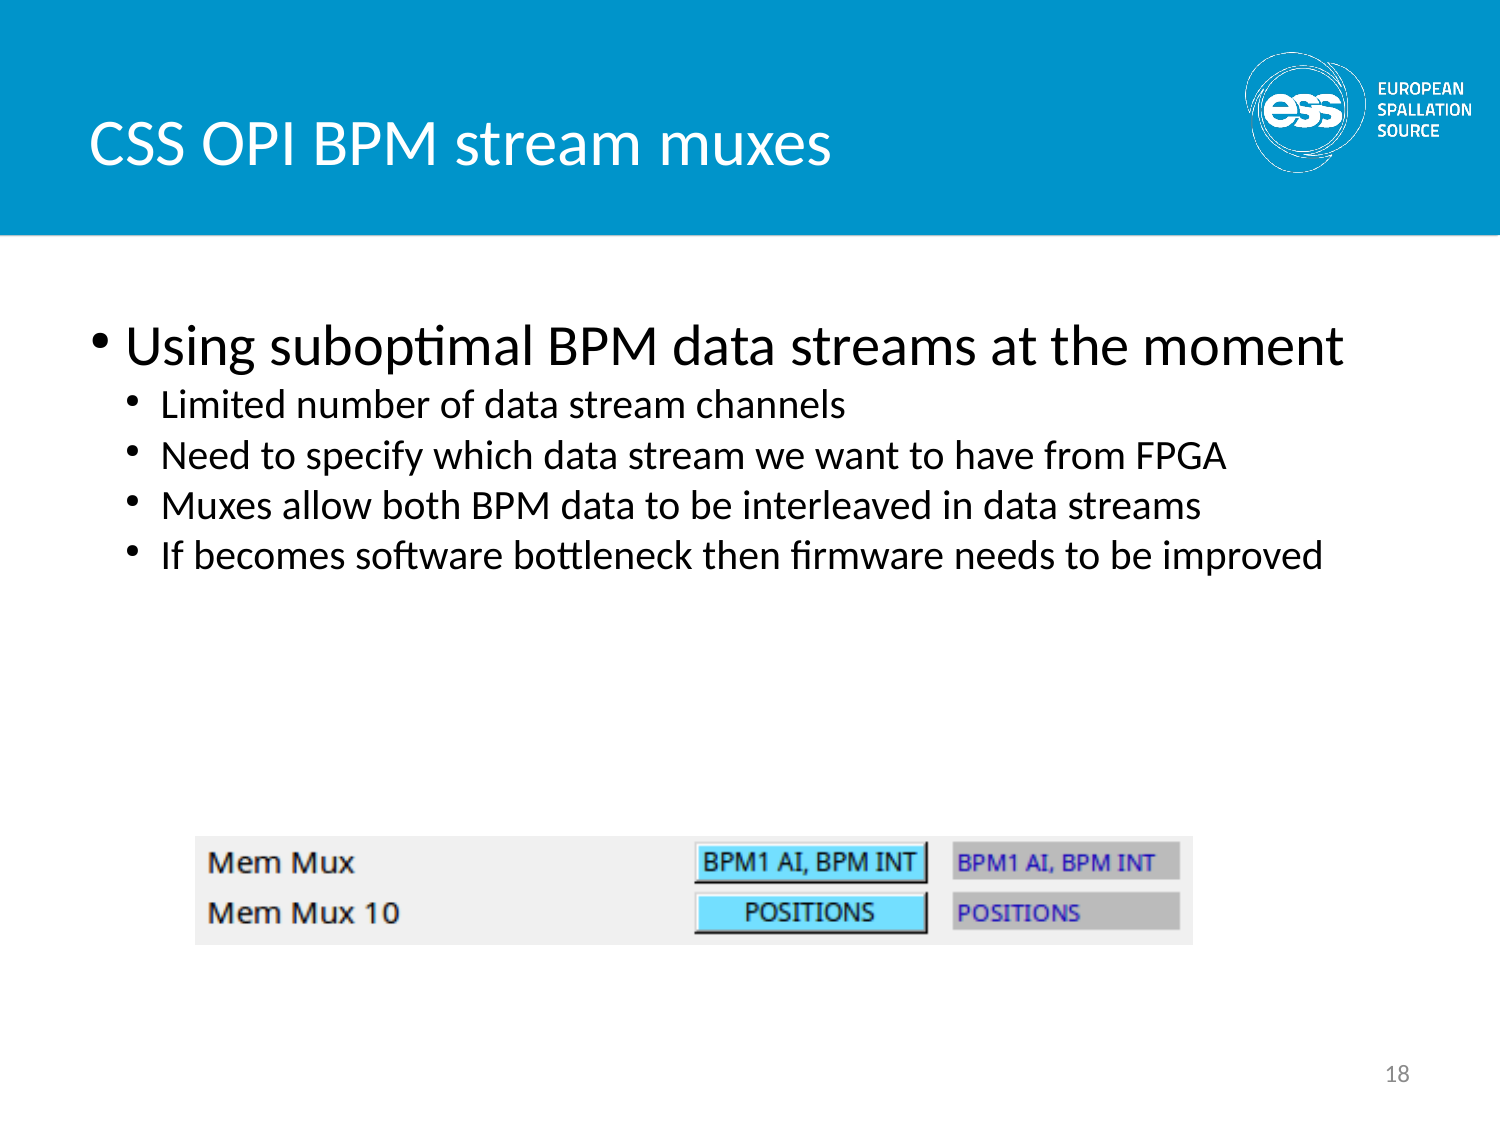

CSS OPI BPM stream muxes
Using suboptimal BPM data streams at the moment
Limited number of data stream channels
Need to specify which data stream we want to have from FPGA
Muxes allow both BPM data to be interleaved in data streams
If becomes software bottleneck then firmware needs to be improved